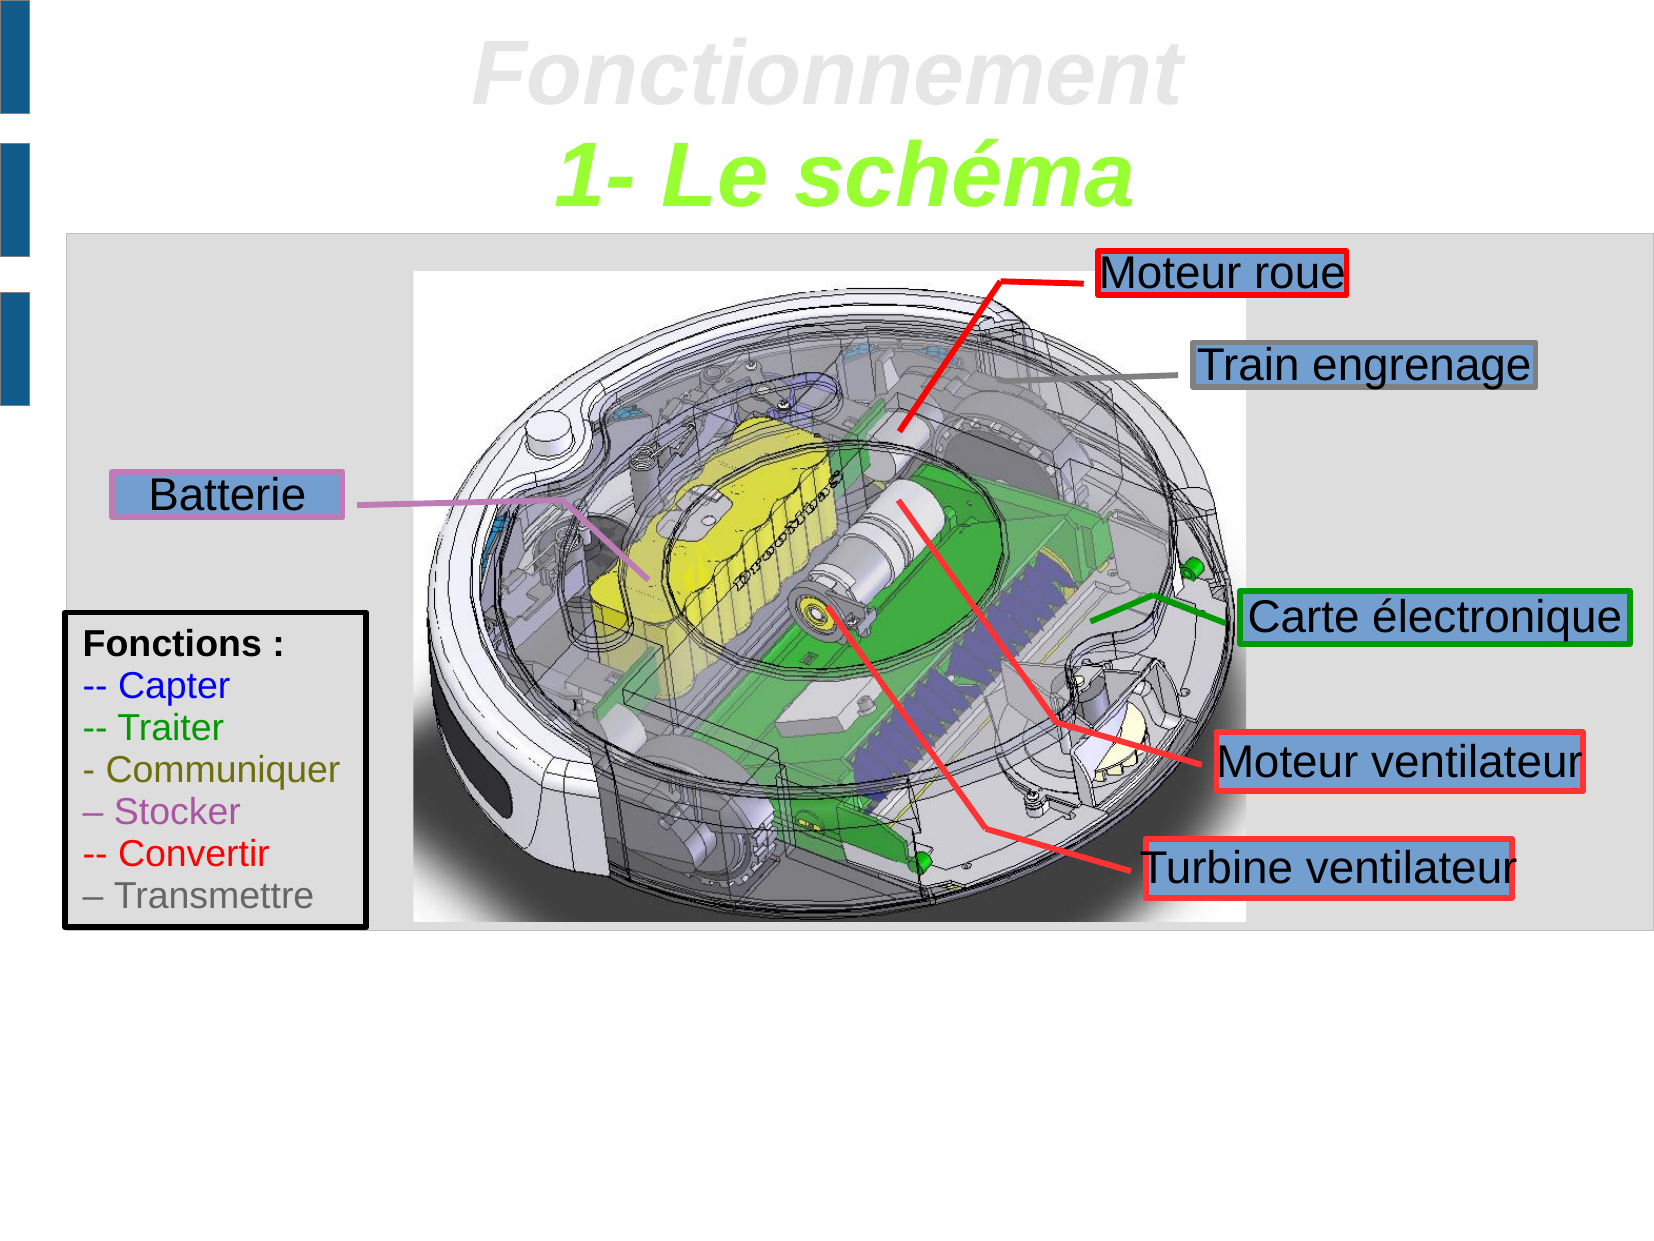

# Fonctionnement 1- Le schéma
Moteur roue
Train engrenage
Batterie
Carte électronique
Fonctions :
-- Capter
-- Traiter
- Communiquer
– Stocker
-- Convertir
– Transmettre
Moteur ventilateur
Turbine ventilateur